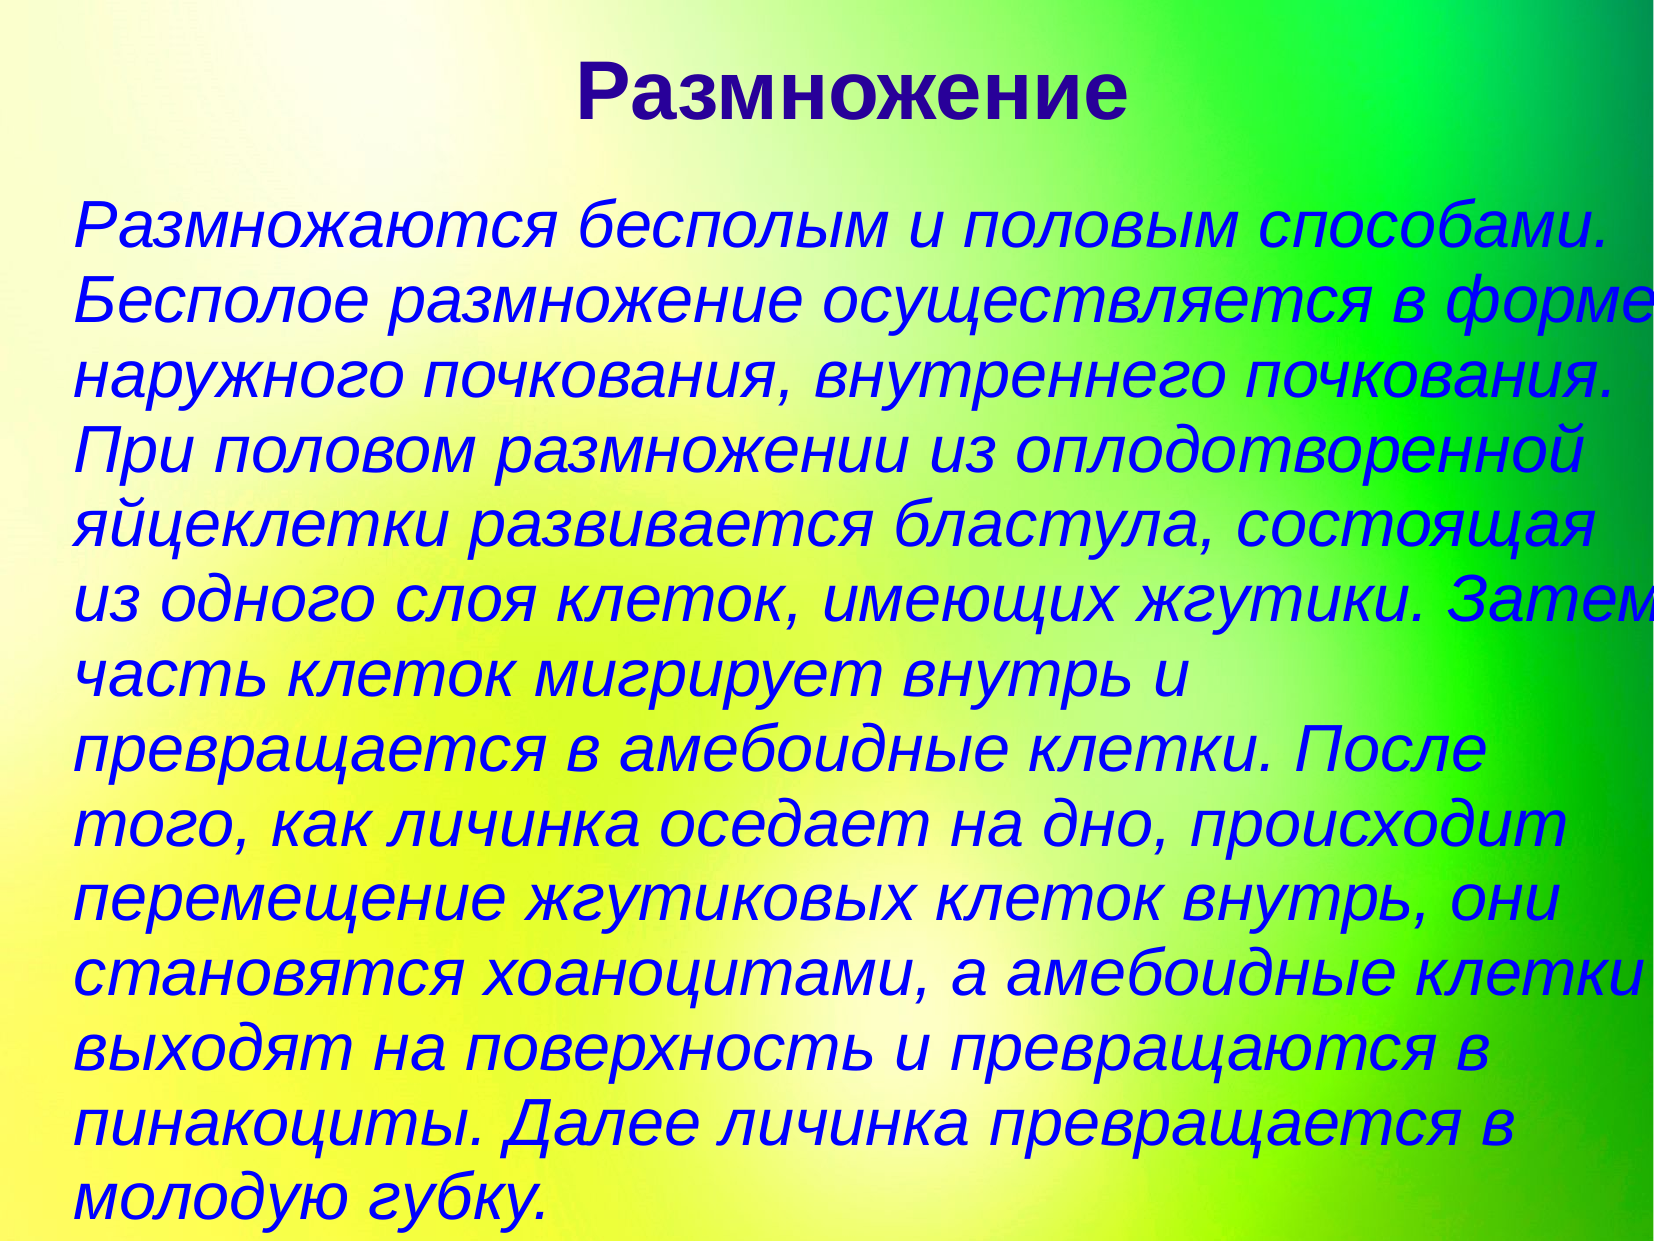

Размножение
Размножаются бесполым и половым способами. Бесполое размножение осуществляется в форме наружного почкования, внутреннего почкования. При половом размножении из оплодотворенной яйцеклетки развивается бластула, состоящая из одного слоя клеток, имеющих жгутики. Затем часть клеток мигрирует внутрь и превращается в амебоидные клетки. После того, как личинка оседает на дно, происходит перемещение жгутиковых клеток внутрь, они становятся хоаноцитами, а амебоидные клетки выходят на поверхность и превращаются в пинакоциты. Далее личинка превращается в молодую губку.